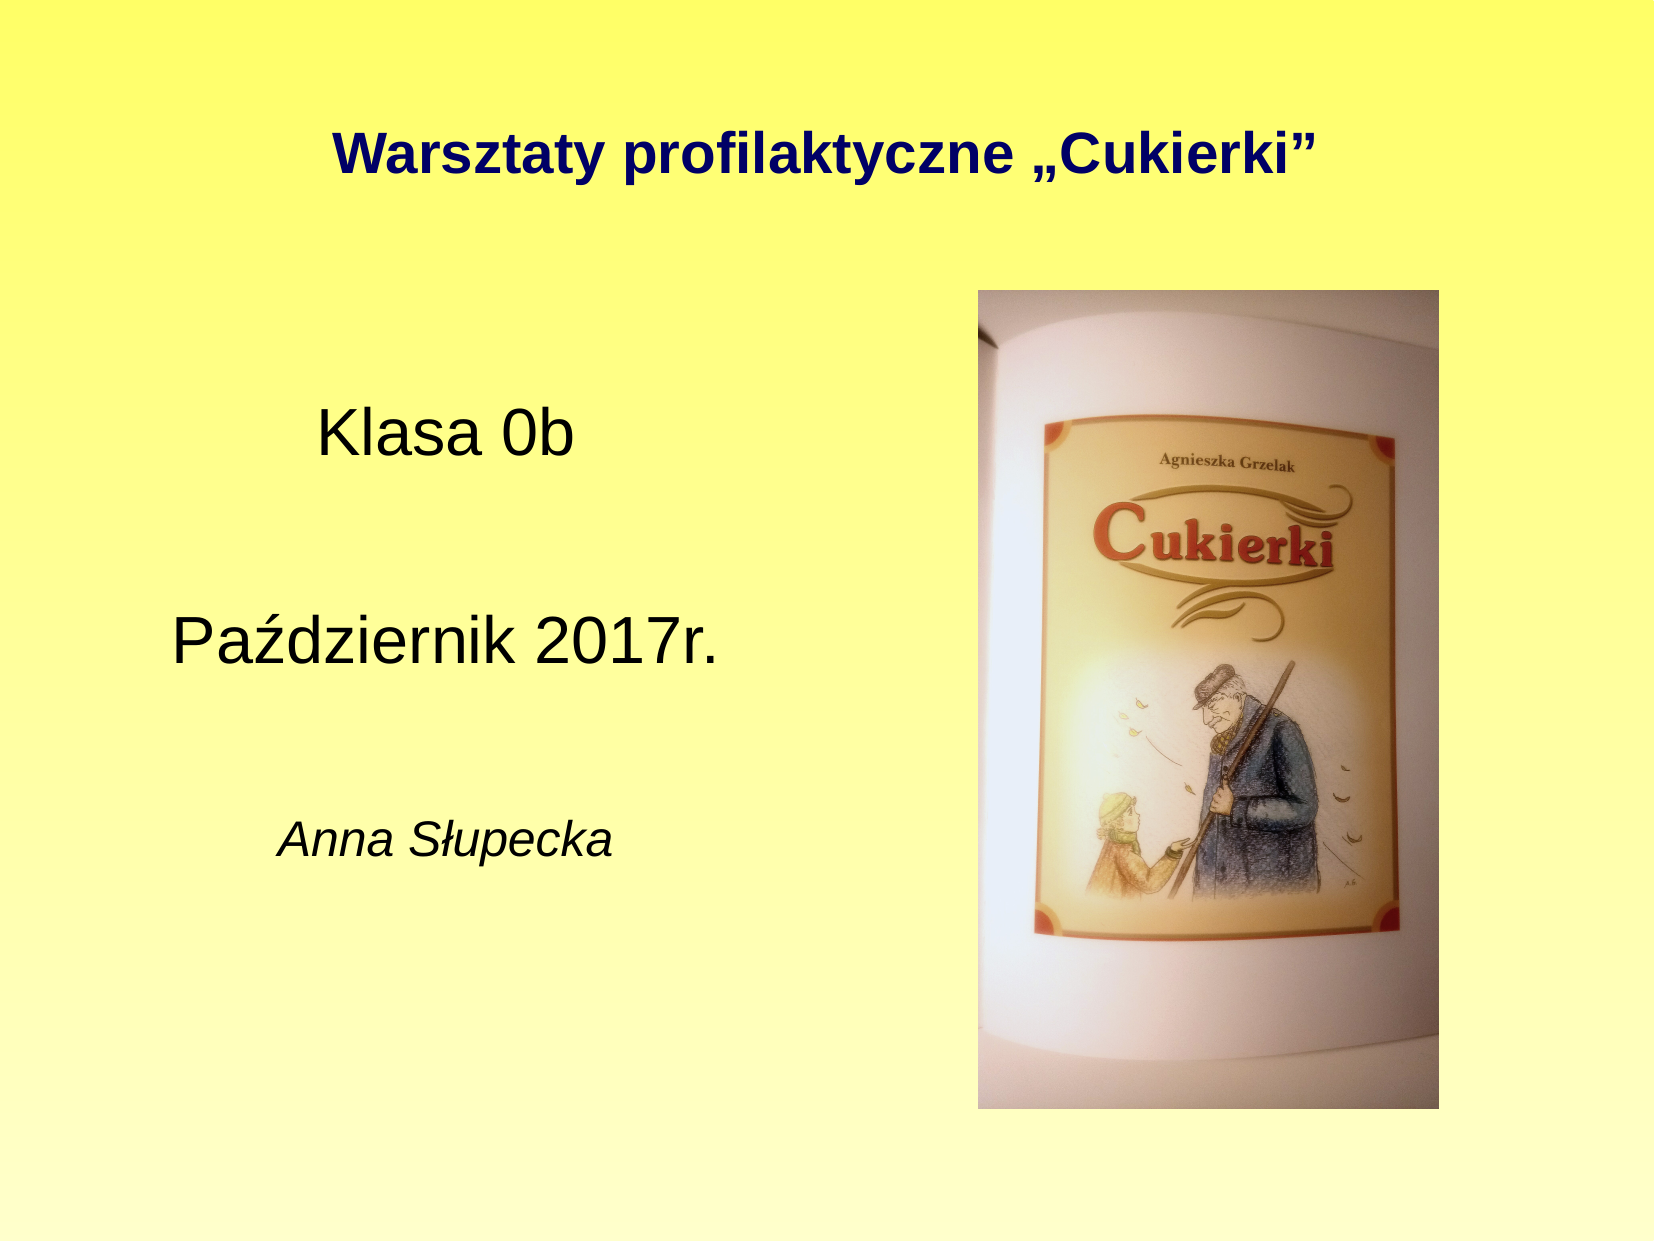

# Warsztaty profilaktyczne „Cukierki”
Klasa 0b
Październik 2017r.
Anna Słupecka